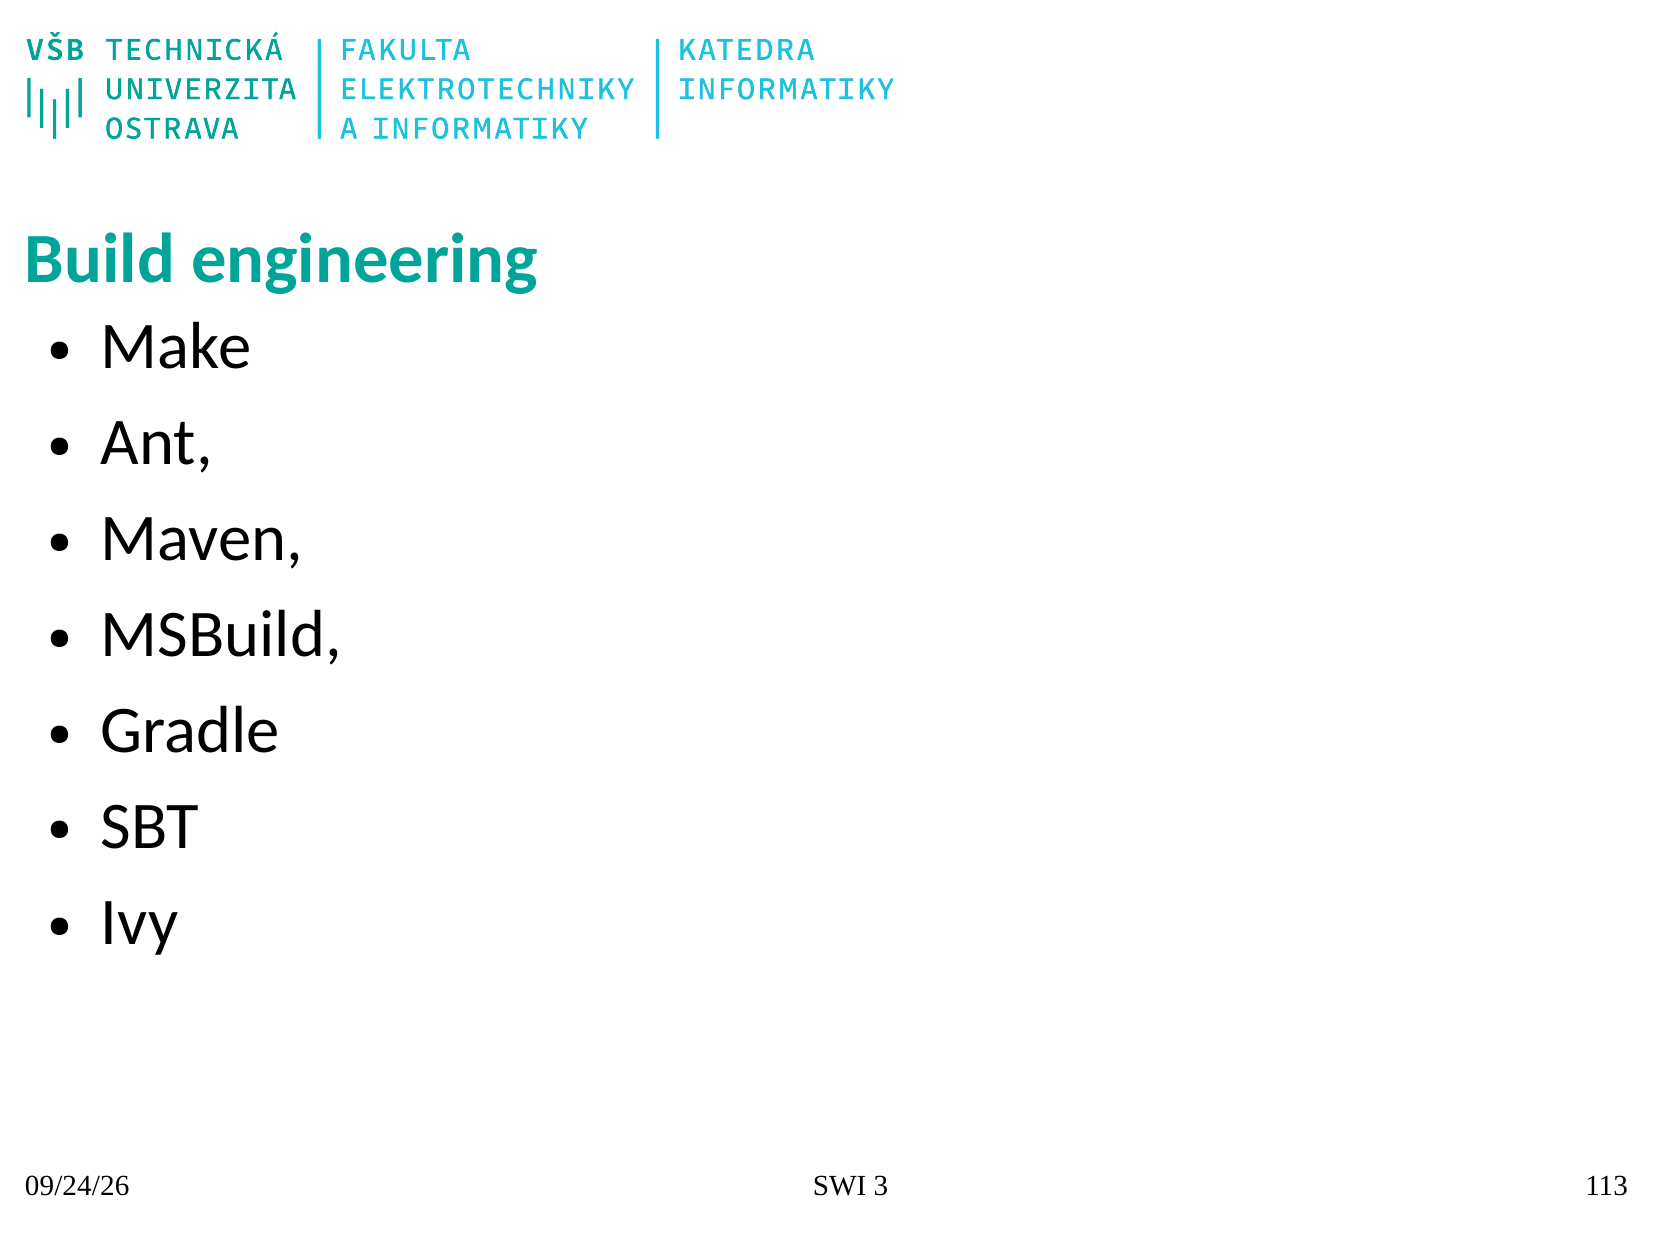

# Build engineering
Make
Ant,
Maven,
MSBuild,
Gradle
SBT
Ivy
SWI 3
113